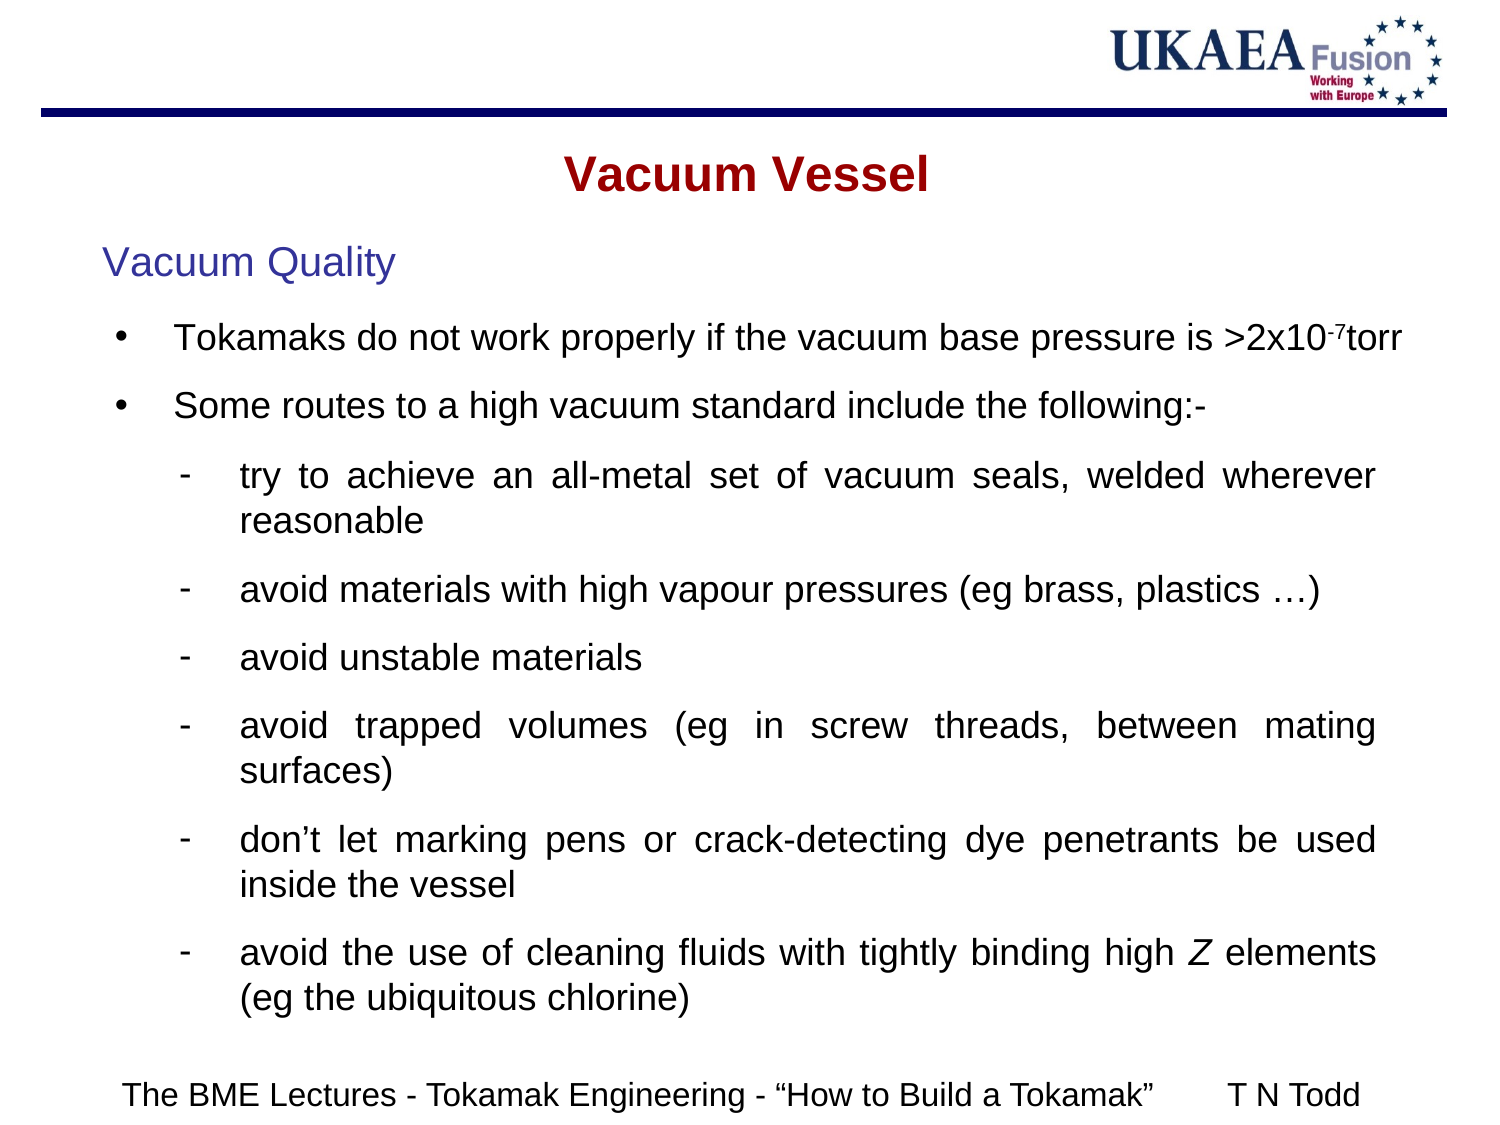

Vacuum Vessel
Vacuum Quality
Tokamaks do not work properly if the vacuum base pressure is >2x10-7torr
Some routes to a high vacuum standard include the following:-
try to achieve an all-metal set of vacuum seals, welded wherever reasonable
avoid materials with high vapour pressures (eg brass, plastics …)
avoid unstable materials
avoid trapped volumes (eg in screw threads, between mating surfaces)
don’t let marking pens or crack-detecting dye penetrants be used inside the vessel
avoid the use of cleaning fluids with tightly binding high Z elements (eg the ubiquitous chlorine)